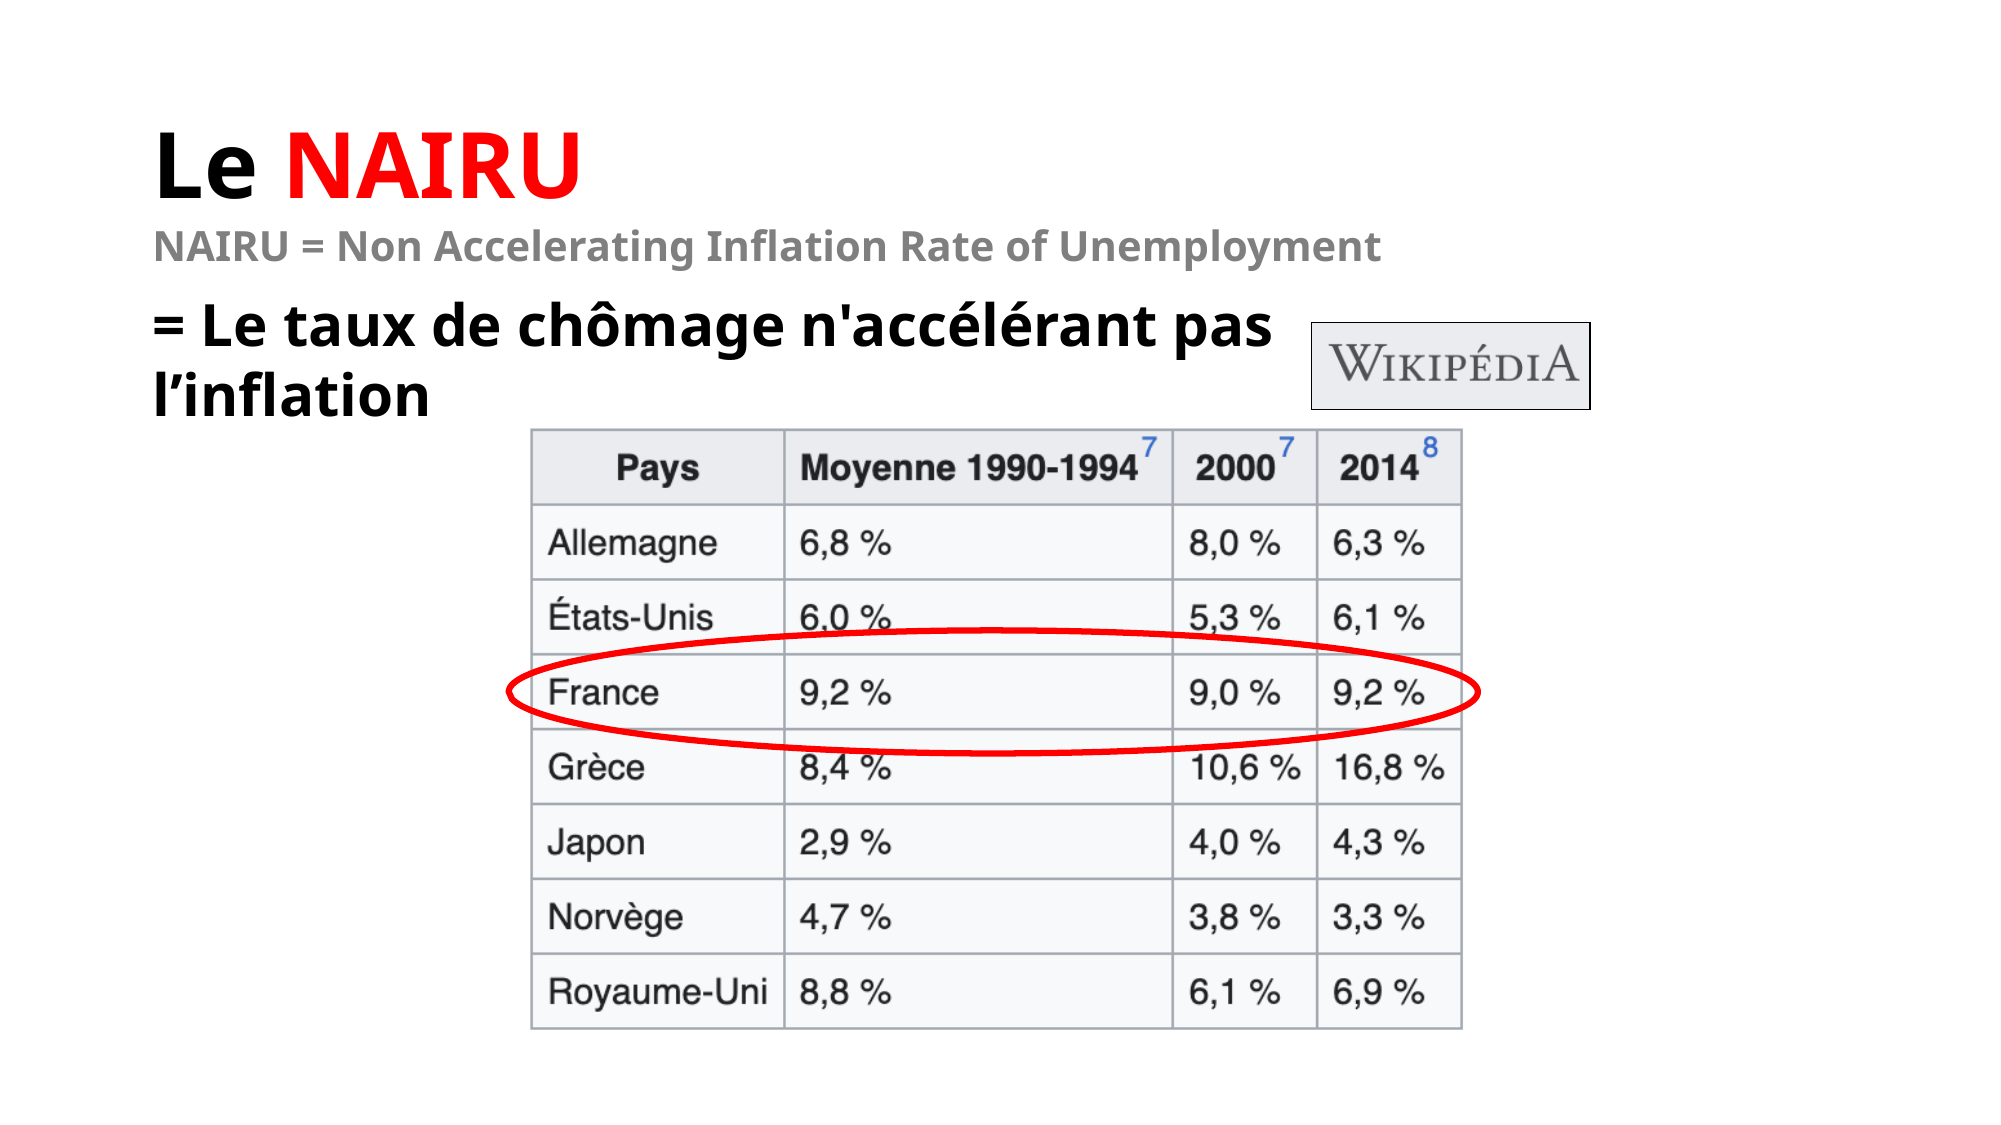

# Le NAIRU
NAIRU = Non Accelerating Inflation Rate of Unemployment
= Le taux de chômage n'accélérant pas
l’inflation